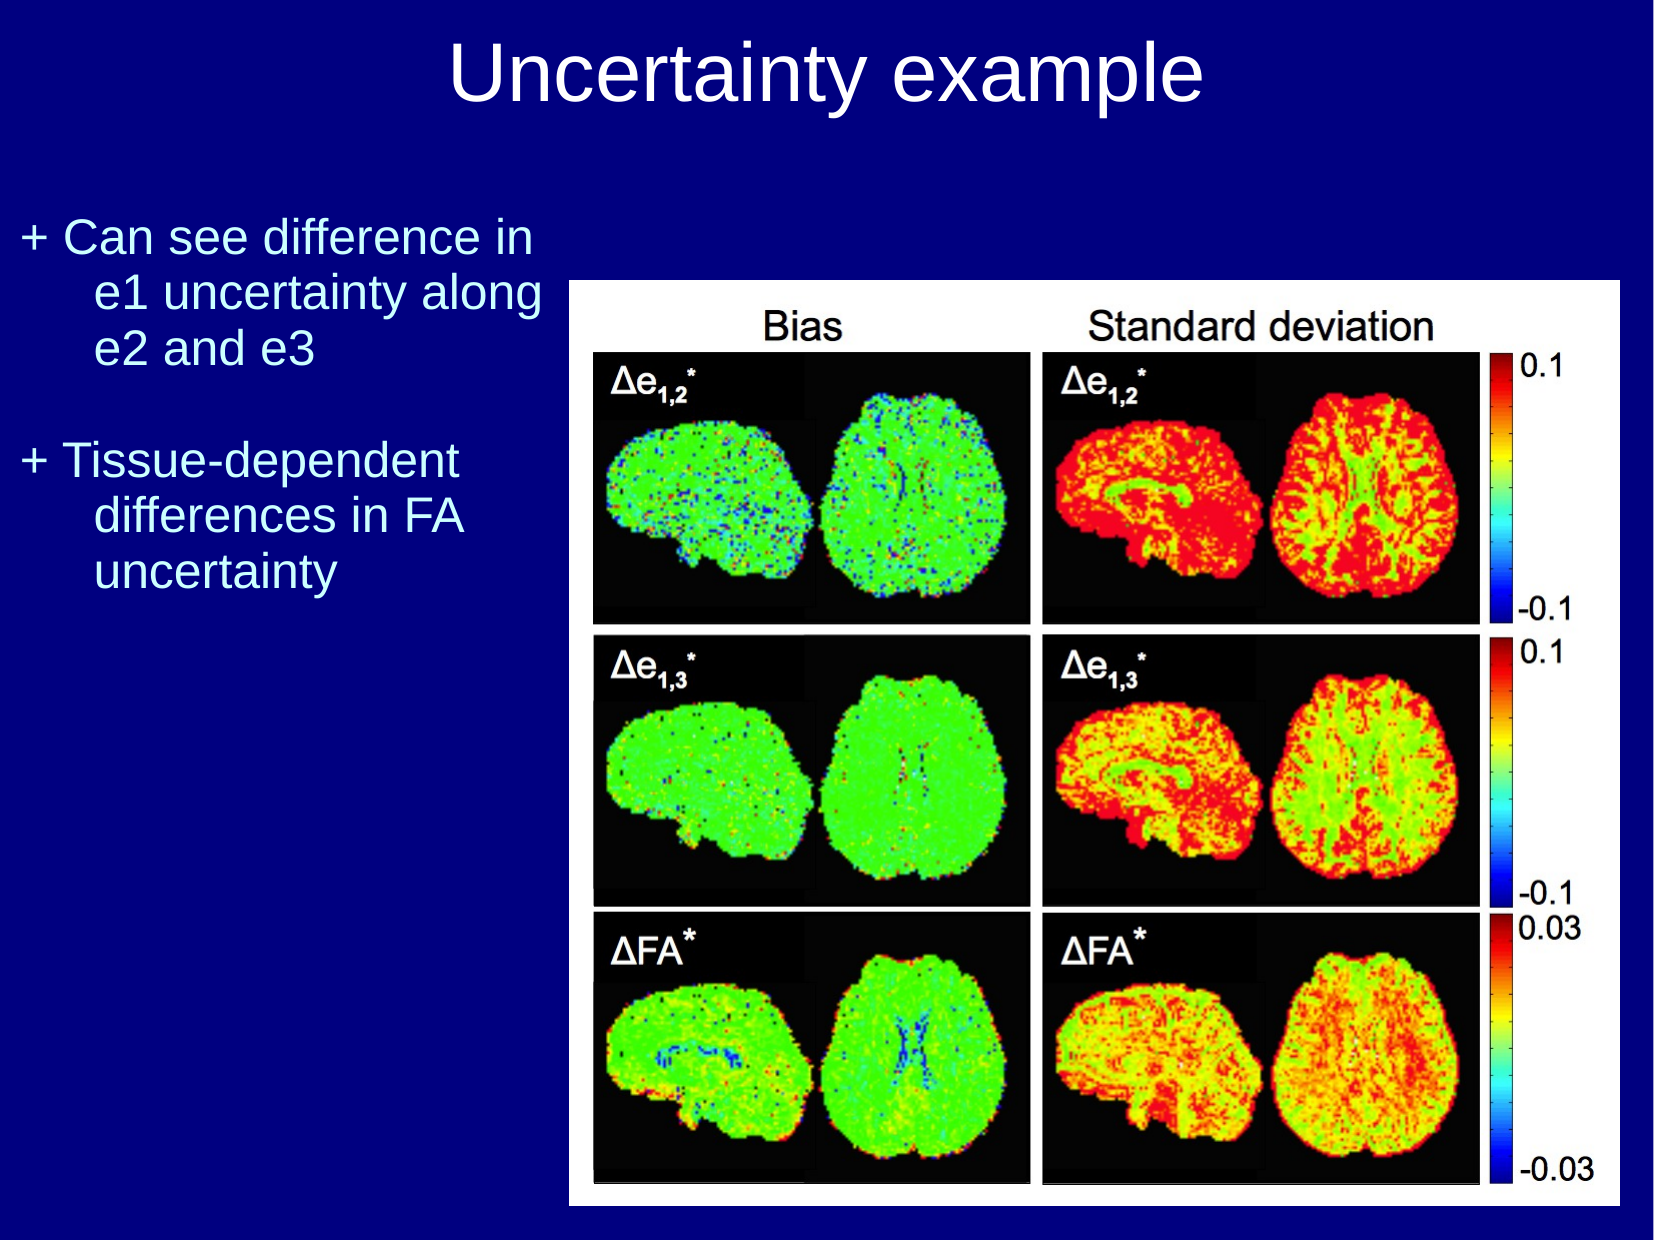

# Uncertainty example
+ Can see difference in
	e1 uncertainty along
	e2 and e3
+ Tissue-dependent
	differences in FA
	uncertainty